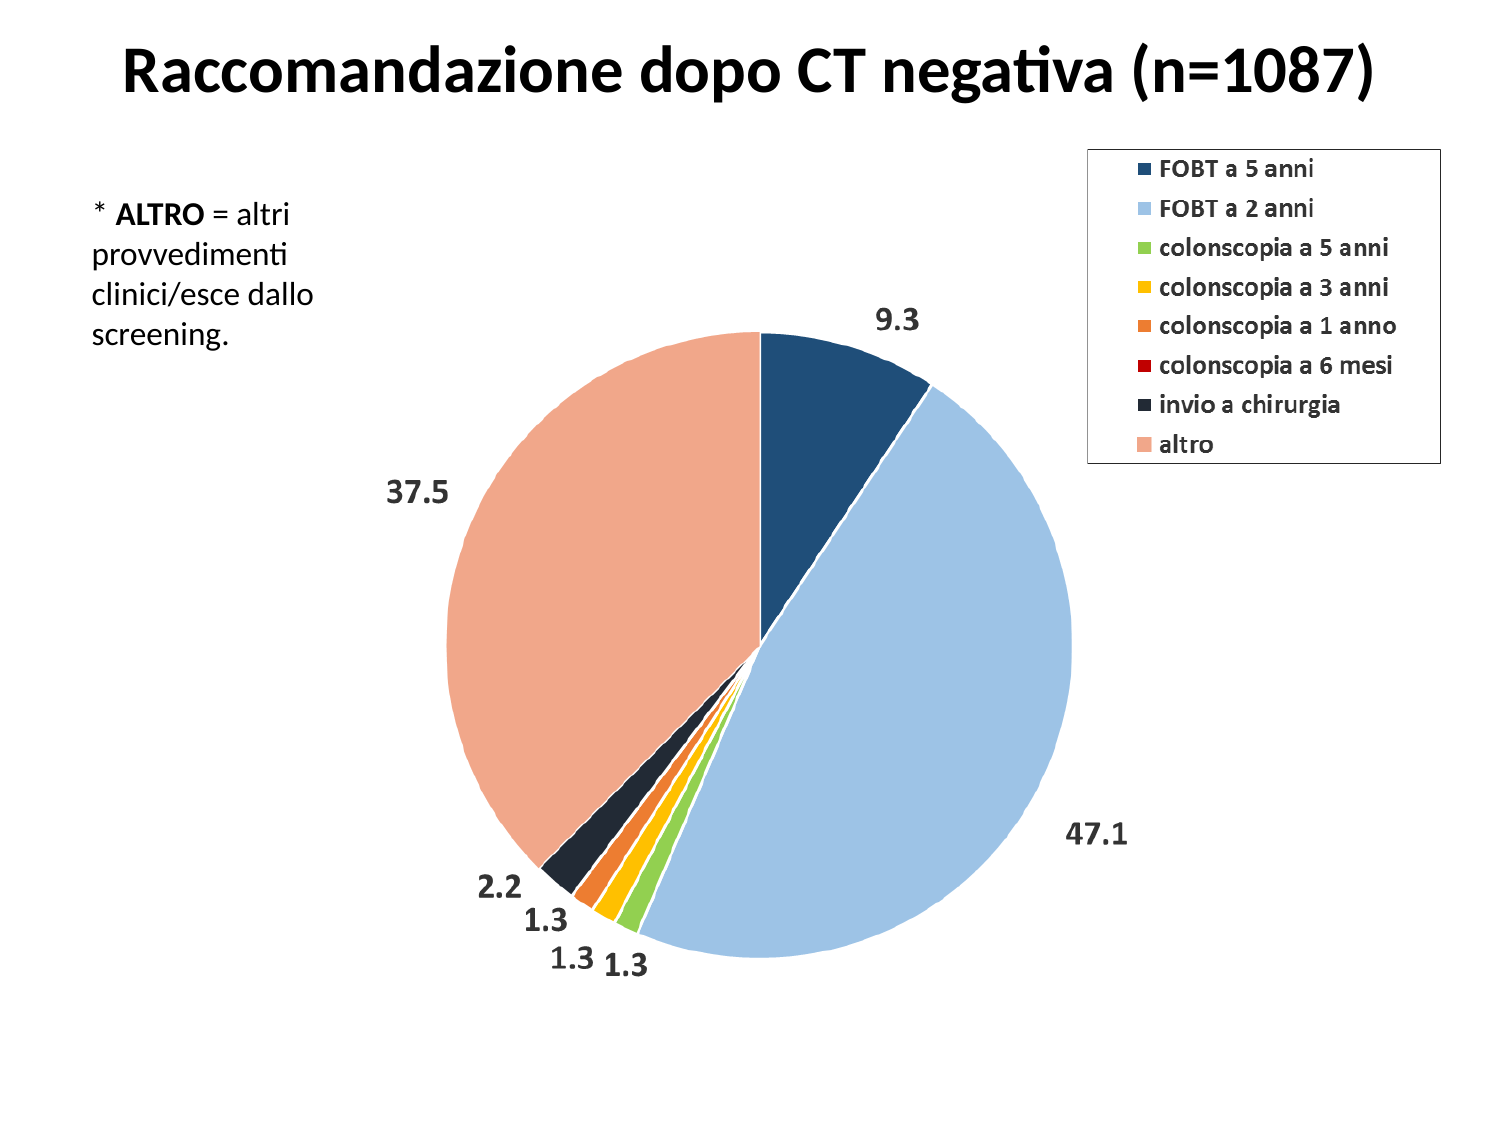

Raccomandazione dopo CT negativa (n=1087)
* ALTRO = altri provvedimenti clinici/esce dallo screening.